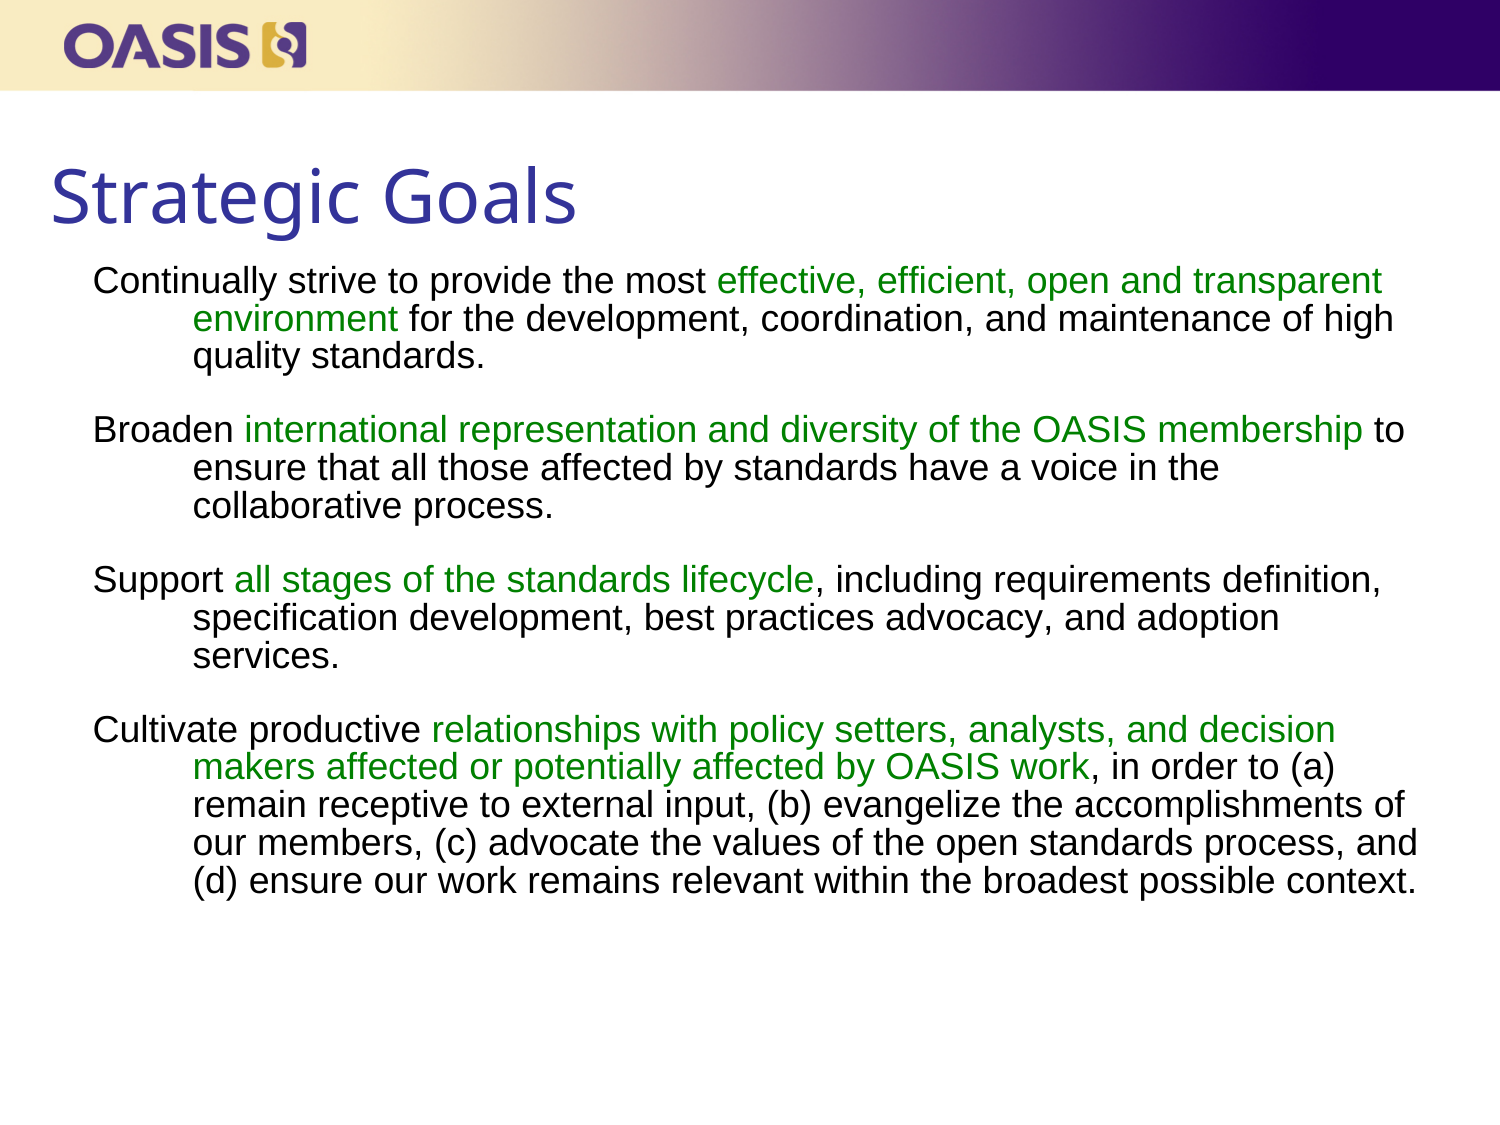

# Strategic Goals
Continually strive to provide the most effective, efficient, open and transparent environment for the development, coordination, and maintenance of high quality standards.
Broaden international representation and diversity of the OASIS membership to ensure that all those affected by standards have a voice in the collaborative process.
Support all stages of the standards lifecycle, including requirements definition, specification development, best practices advocacy, and adoption services.
Cultivate productive relationships with policy setters, analysts, and decision makers affected or potentially affected by OASIS work, in order to (a) remain receptive to external input, (b) evangelize the accomplishments of our members, (c) advocate the values of the open standards process, and (d) ensure our work remains relevant within the broadest possible context.